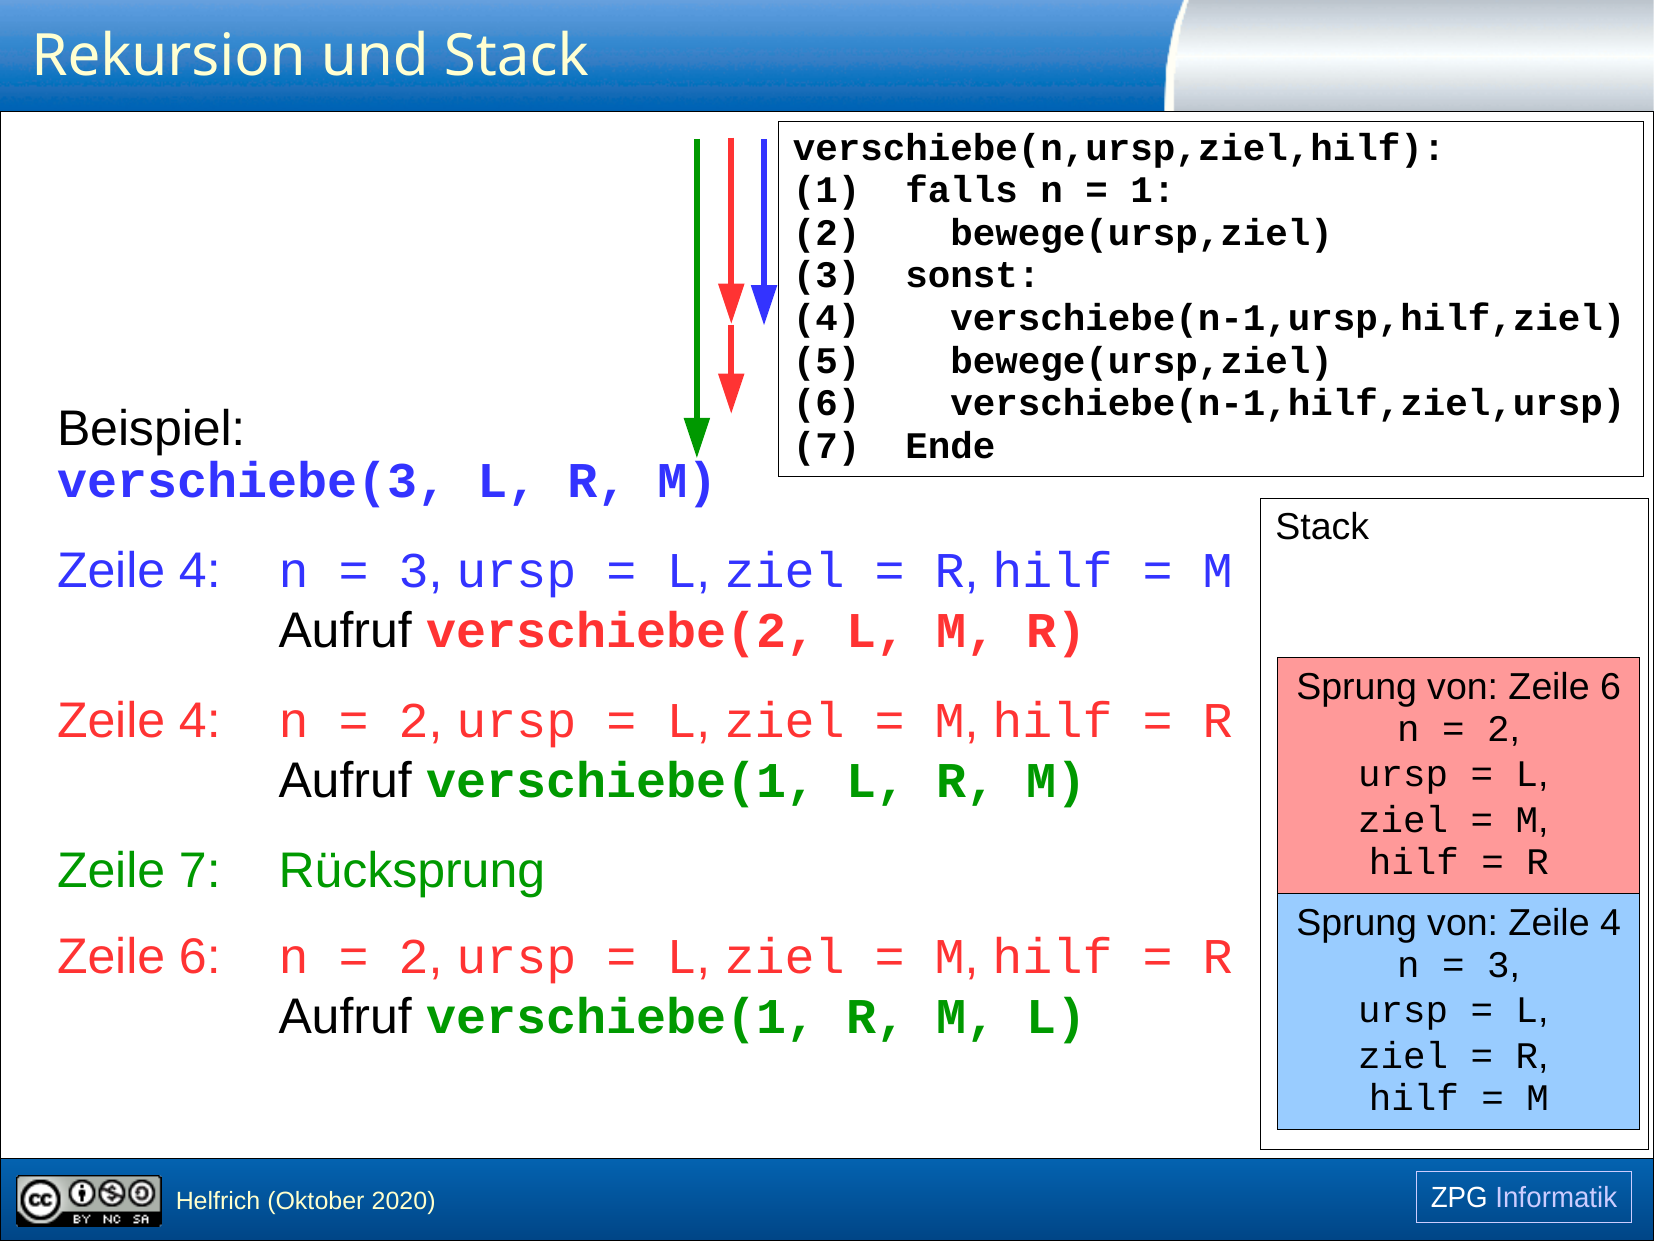

# Rekursion und Stack
verschiebe(n,ursp,ziel,hilf):
(1) falls n = 1:
(2) bewege(ursp,ziel)
(3) sonst:
(4) verschiebe(n-1,ursp,hilf,ziel)
(5) bewege(ursp,ziel)
(6) verschiebe(n-1,hilf,ziel,ursp)
(7) Ende
Beispiel:
verschiebe(3, L, R, M)
Zeile 4: 	n = 3, ursp = L, ziel = R, hilf = M
			Aufruf verschiebe(2, L, M, R)
Zeile 4: 	n = 2, ursp = L, ziel = M, hilf = R
			Aufruf verschiebe(1, L, R, M)
Zeile 7: 	Rücksprung
Zeile 6:	n = 2, ursp = L, ziel = M, hilf = R
			Aufruf verschiebe(1, R, M, L)
Stack
Sprung von: Zeile 4
n = 2,
ursp = L,
ziel = M,
hilf = R
Sprung von: Zeile 6
n = 2,
ursp = L,
ziel = M,
hilf = R
Sprung von: Zeile 4
n = 3,
ursp = L,
ziel = R,
hilf = M